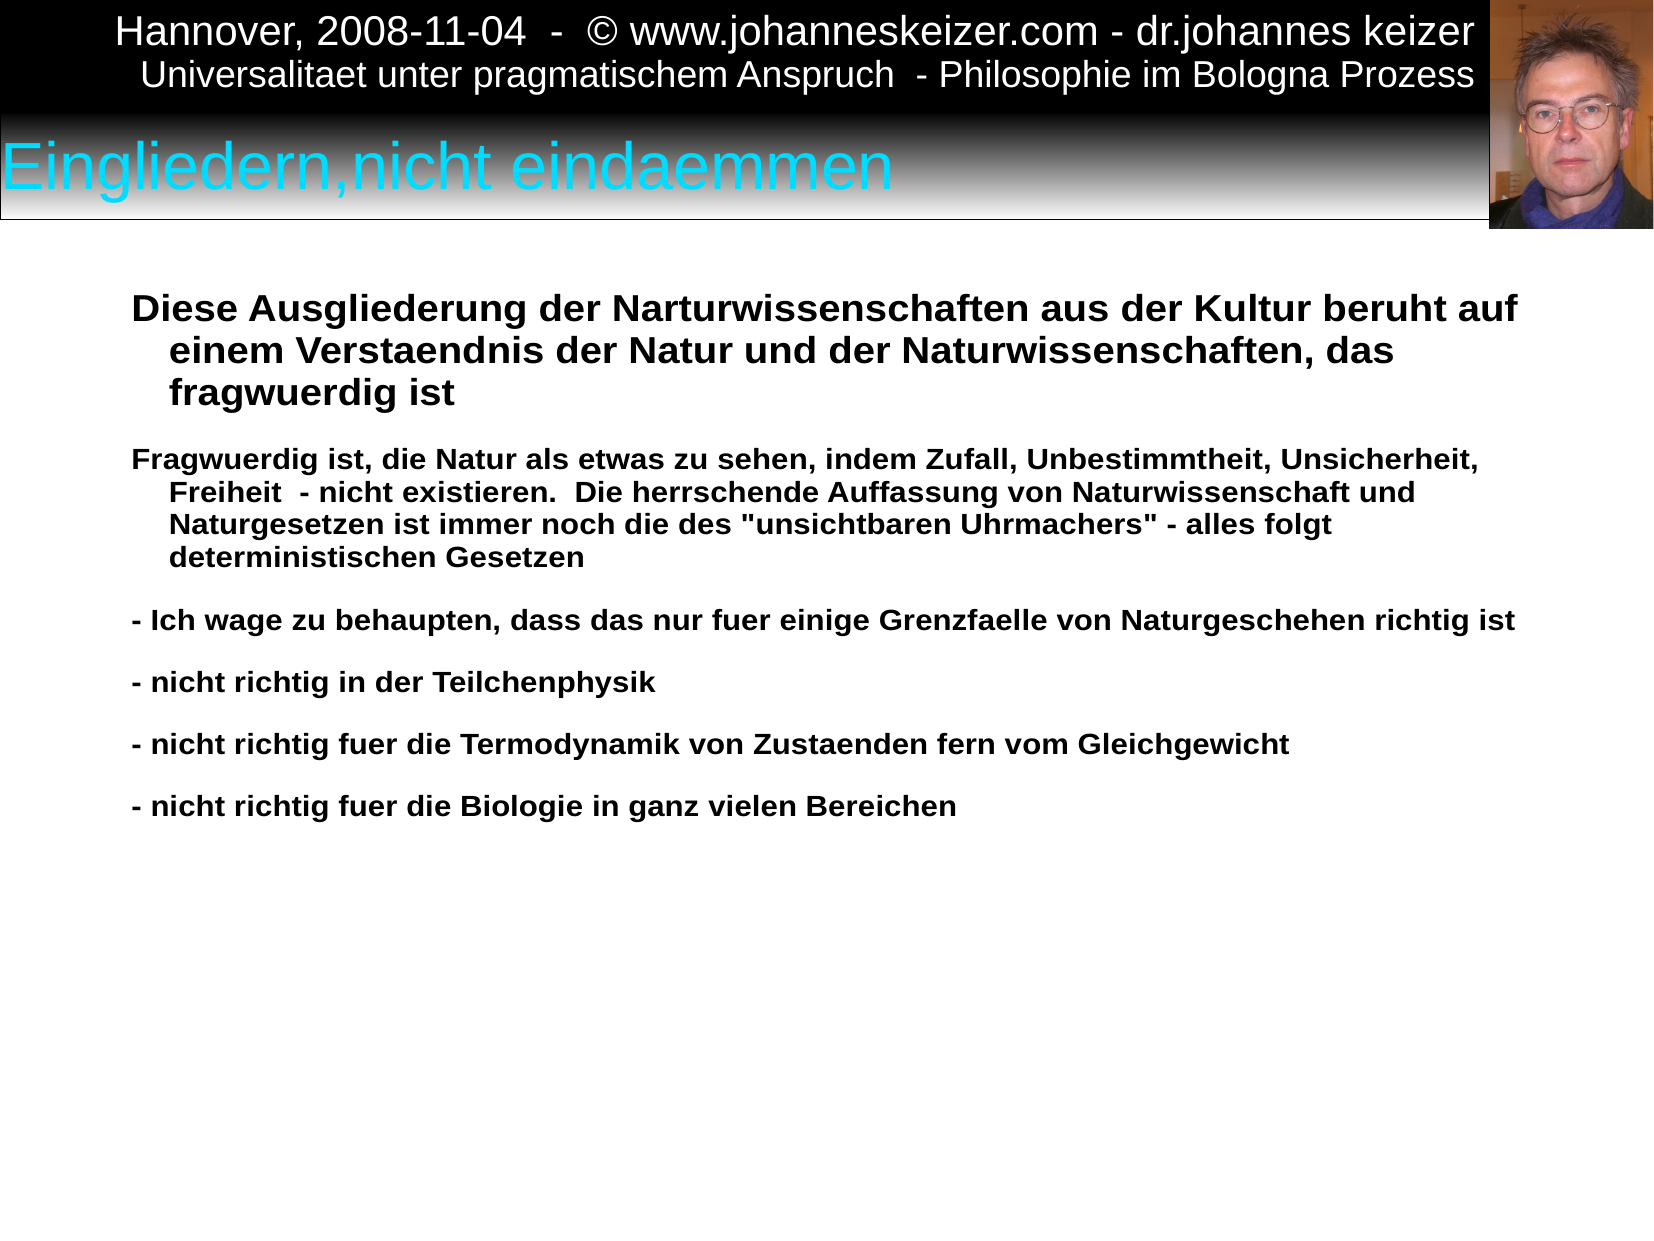

# Eingliedern,nicht eindaemmen
Diese Ausgliederung der Narturwissenschaften aus der Kultur beruht auf einem Verstaendnis der Natur und der Naturwissenschaften, das fragwuerdig ist
Fragwuerdig ist, die Natur als etwas zu sehen, indem Zufall, Unbestimmtheit, Unsicherheit, Freiheit - nicht existieren. Die herrschende Auffassung von Naturwissenschaft und Naturgesetzen ist immer noch die des "unsichtbaren Uhrmachers" - alles folgt deterministischen Gesetzen
- Ich wage zu behaupten, dass das nur fuer einige Grenzfaelle von Naturgeschehen richtig ist
- nicht richtig in der Teilchenphysik
- nicht richtig fuer die Termodynamik von Zustaenden fern vom Gleichgewicht
- nicht richtig fuer die Biologie in ganz vielen Bereichen